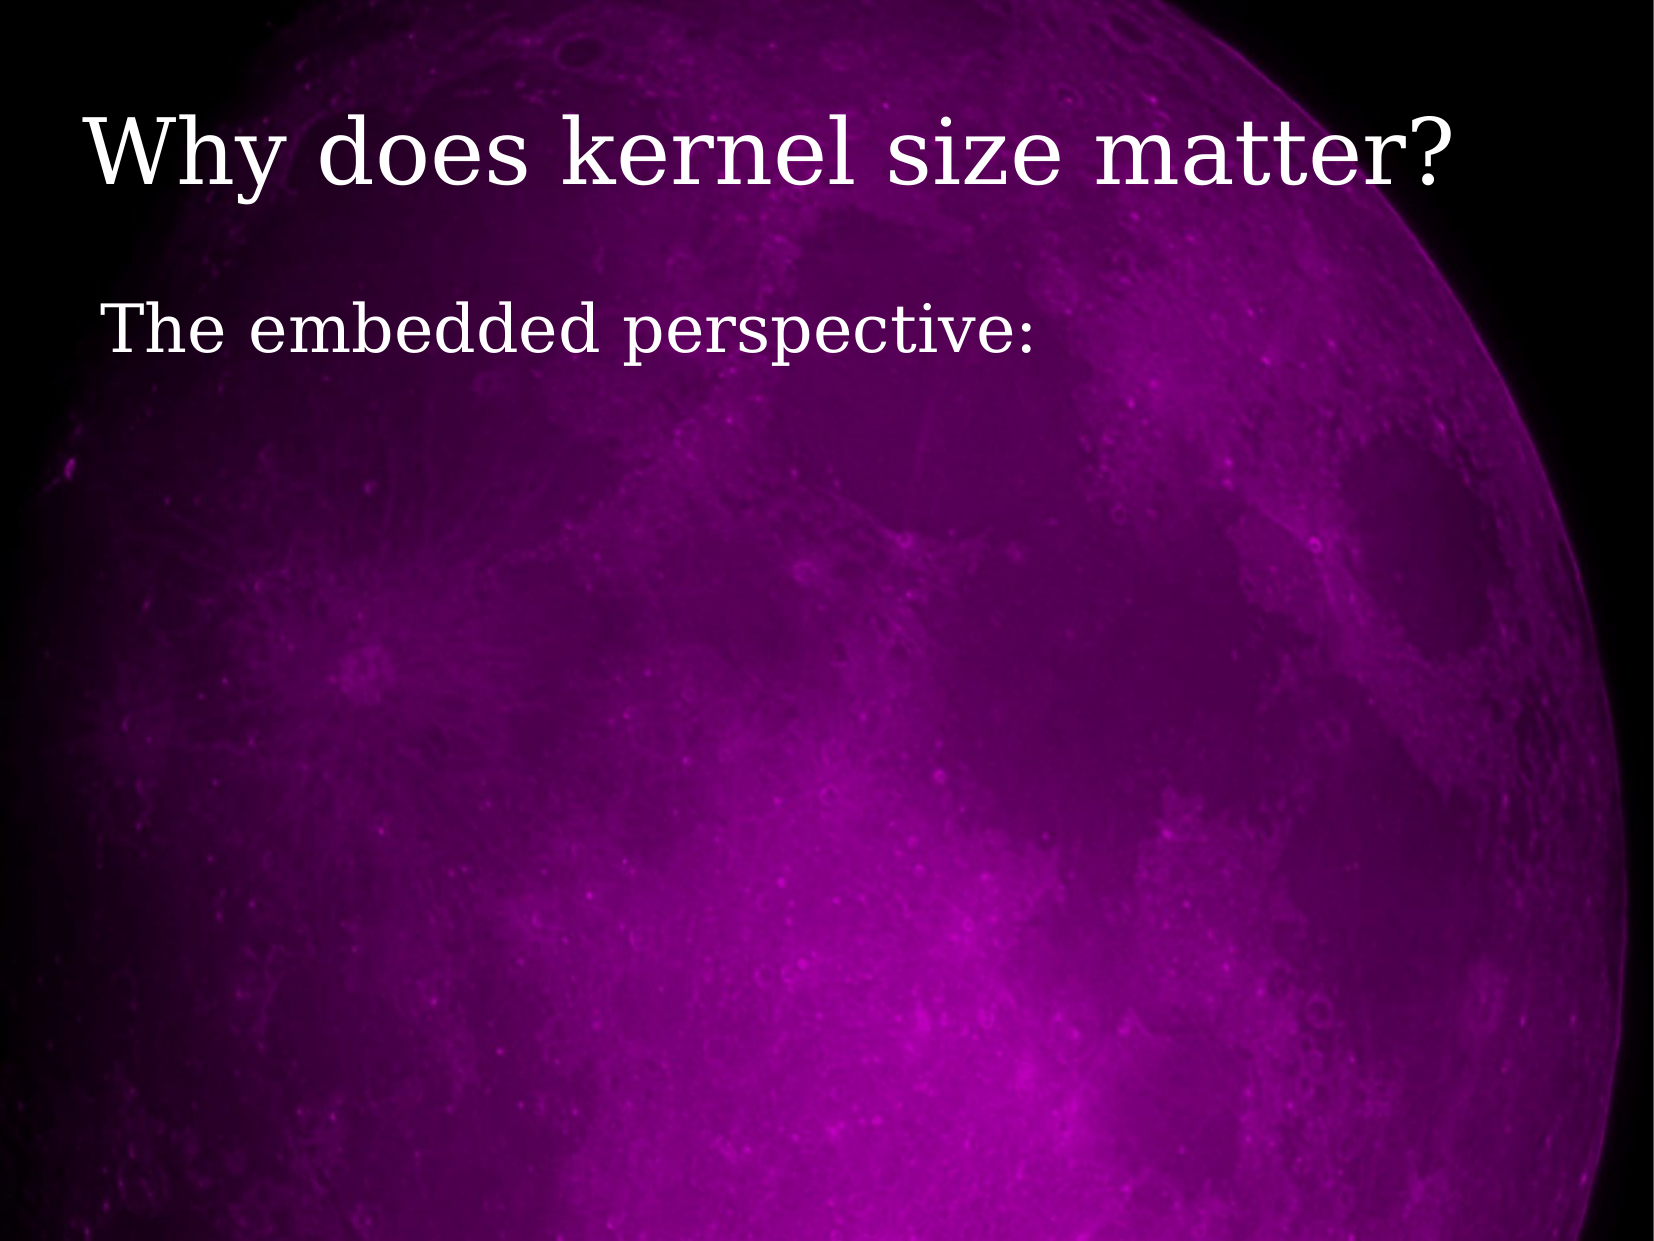

# Why does kernel size matter?
The embedded perspective: